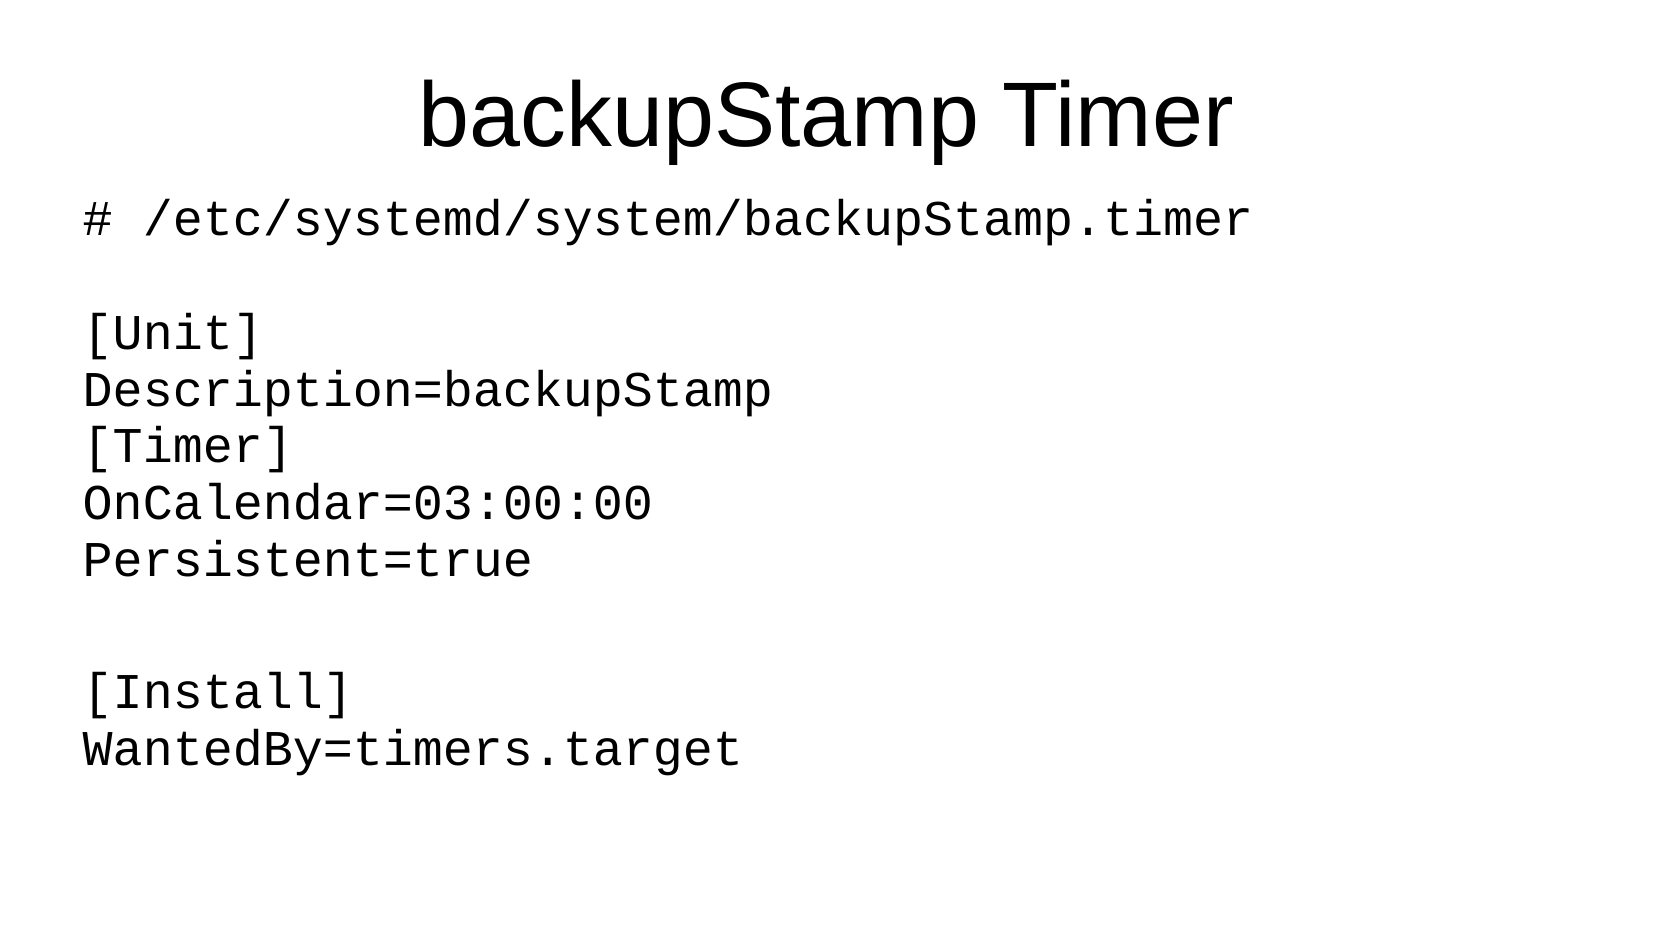

# backupStamp Timer
# /etc/systemd/system/backupStamp.timer
[Unit]
Description=backupStamp
[Timer]
OnCalendar=03:00:00
Persistent=true
[Install]
WantedBy=timers.target